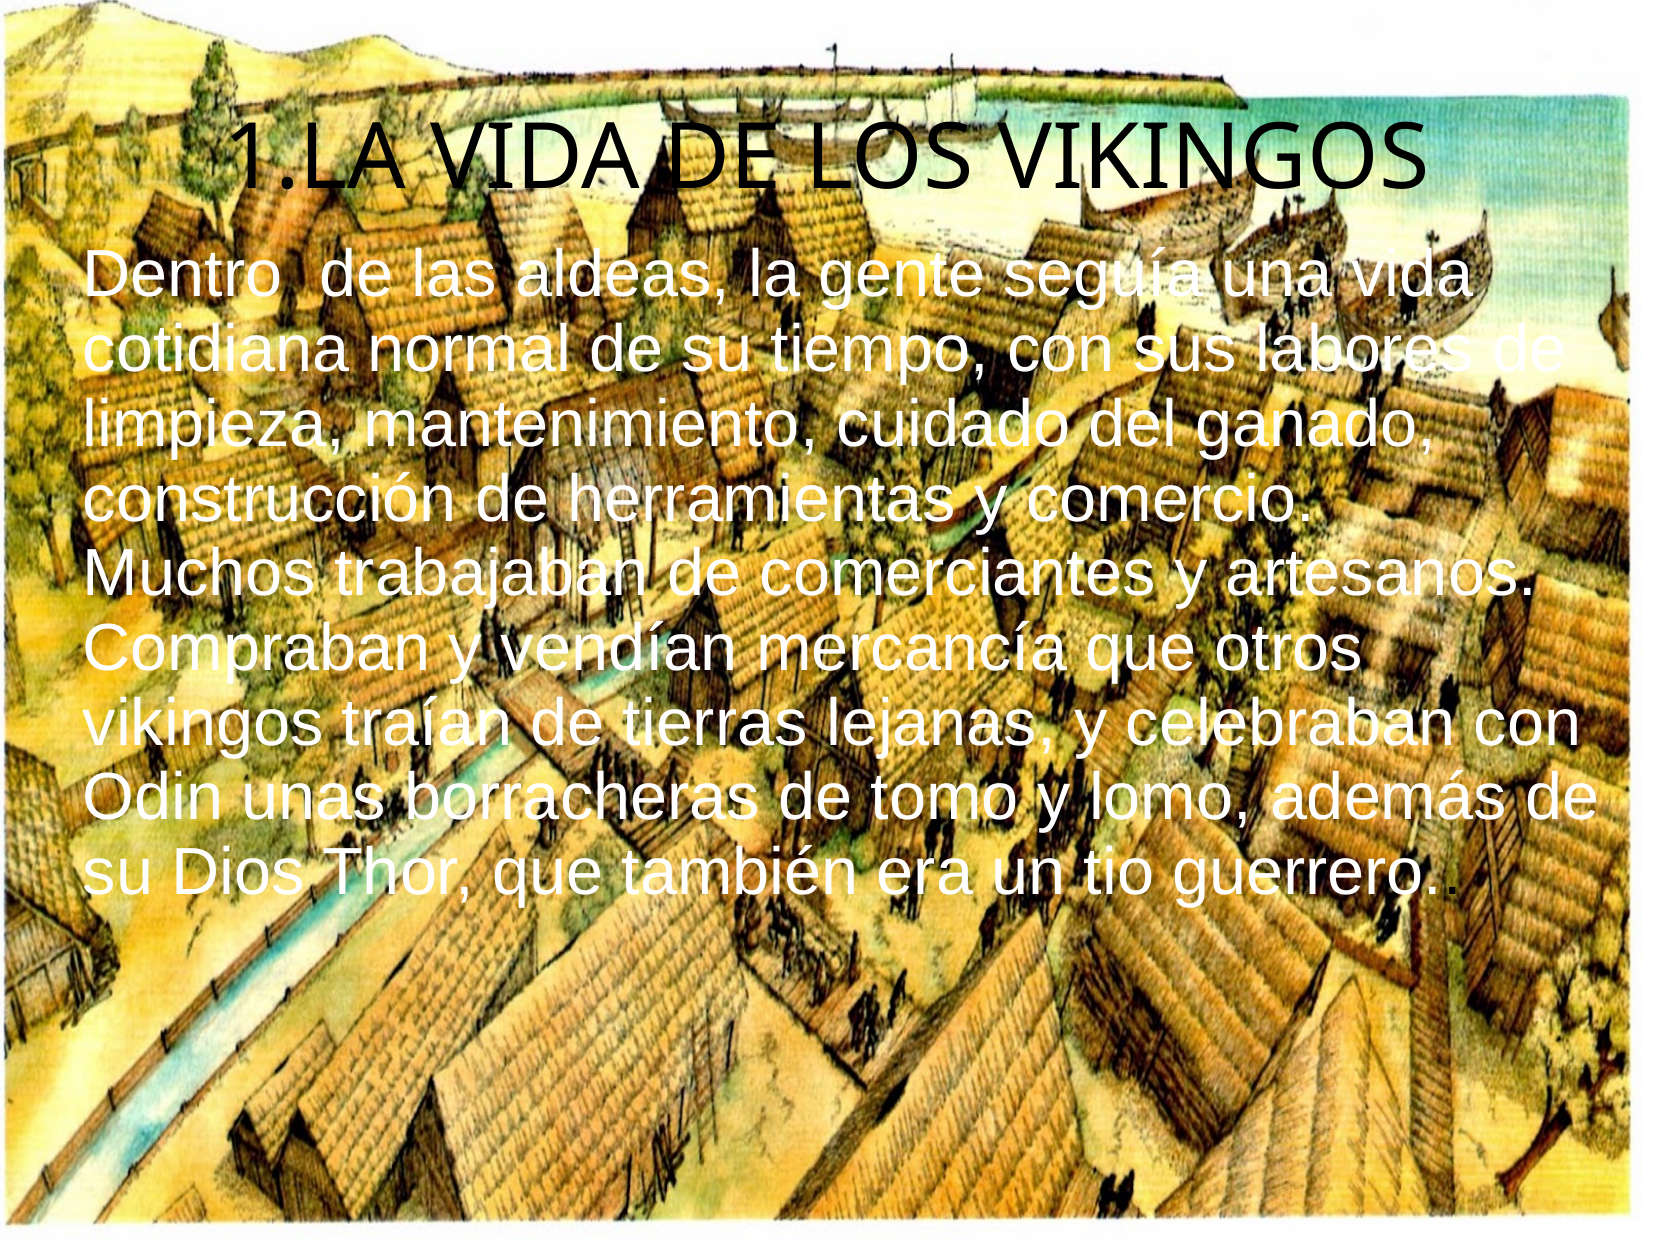

# 1.LA VIDA DE LOS VIKINGOS
Dentro de las aldeas, la gente seguía una vida cotidiana normal de su tiempo, con sus labores de limpieza, mantenimiento, cuidado del ganado, construcción de herramientas y comercio.
Muchos trabajaban de comerciantes y artesanos. Compraban y vendían mercancía que otros vikingos traían de tierras lejanas, y celebraban con Odin unas borracheras de tomo y lomo, además de su Dios Thor, que también era un tio guerrero..